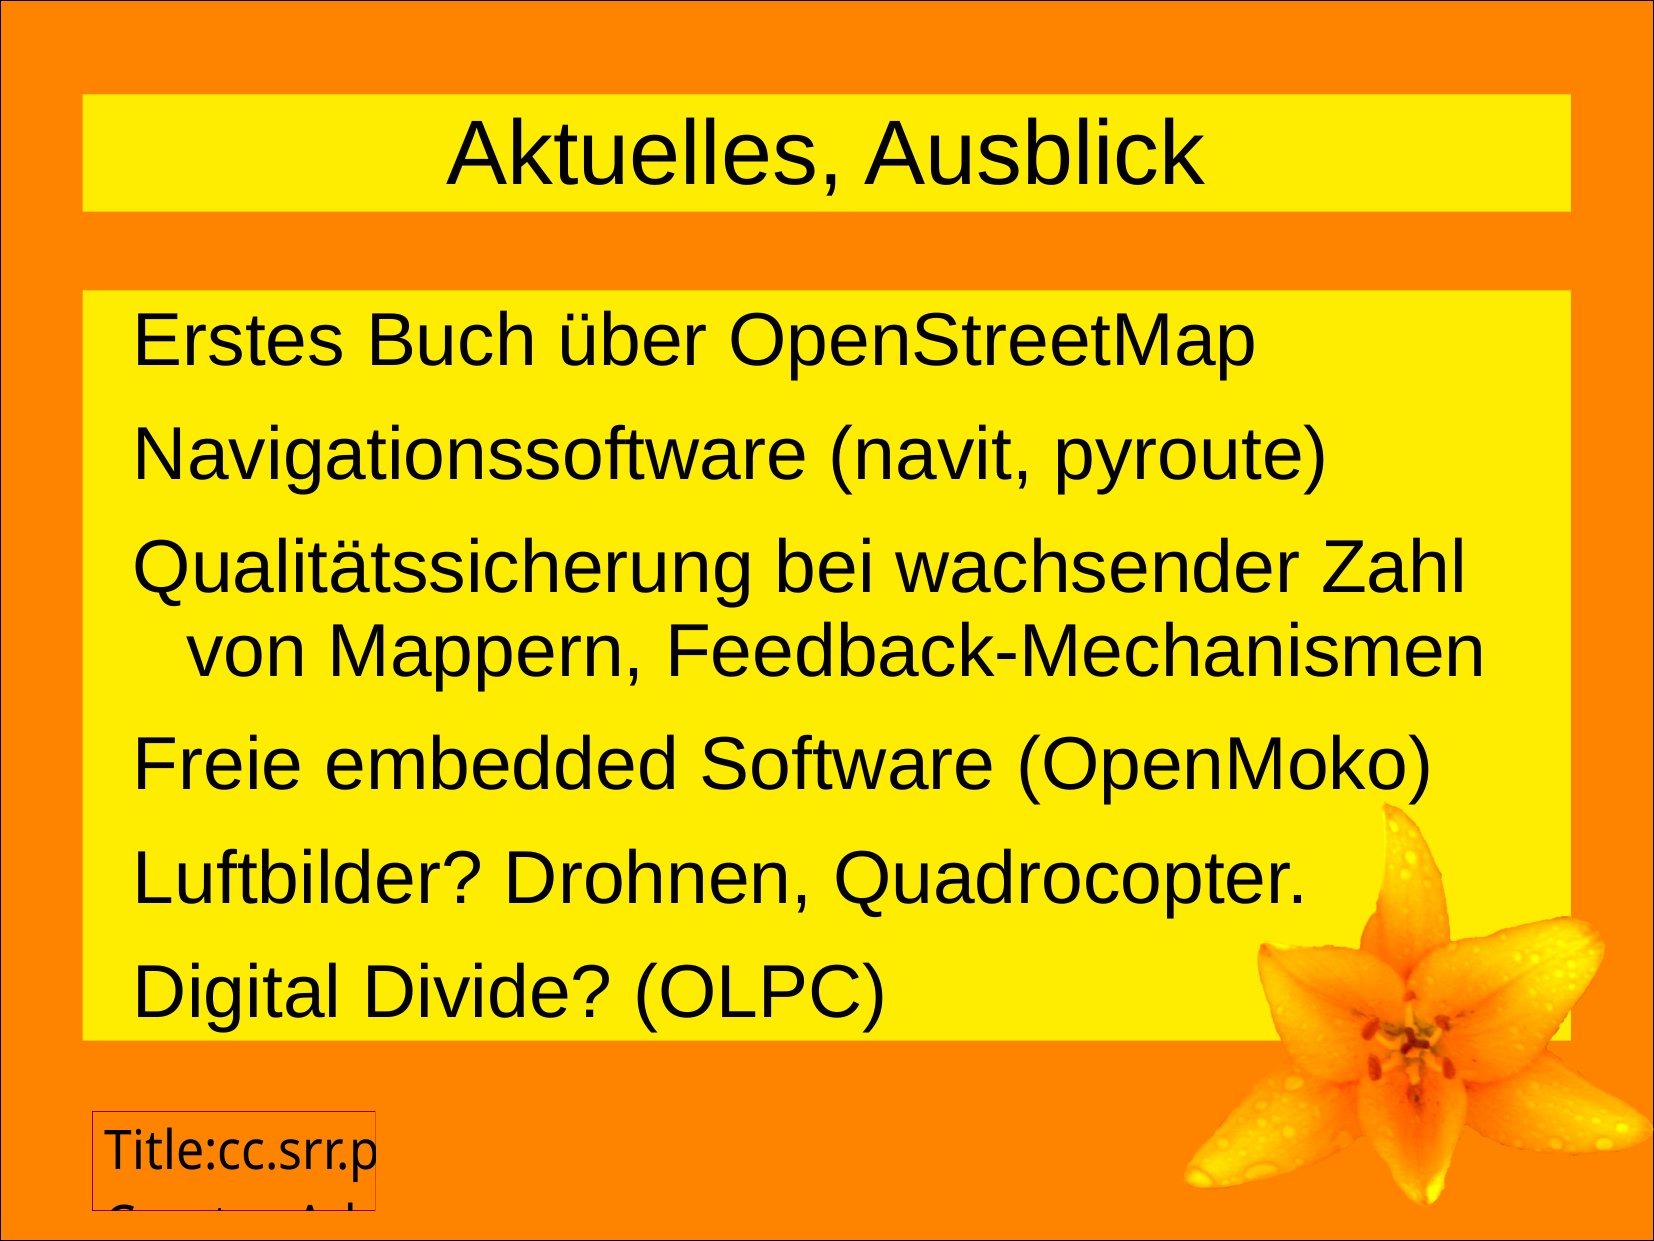

Aktuelles, Ausblick
Erstes Buch über OpenStreetMap
Navigationssoftware (navit, pyroute)
Qualitätssicherung bei wachsender Zahl von Mappern, Feedback-Mechanismen
Freie embedded Software (OpenMoko)
Luftbilder? Drohnen, Quadrocopter.
Digital Divide? (OLPC)